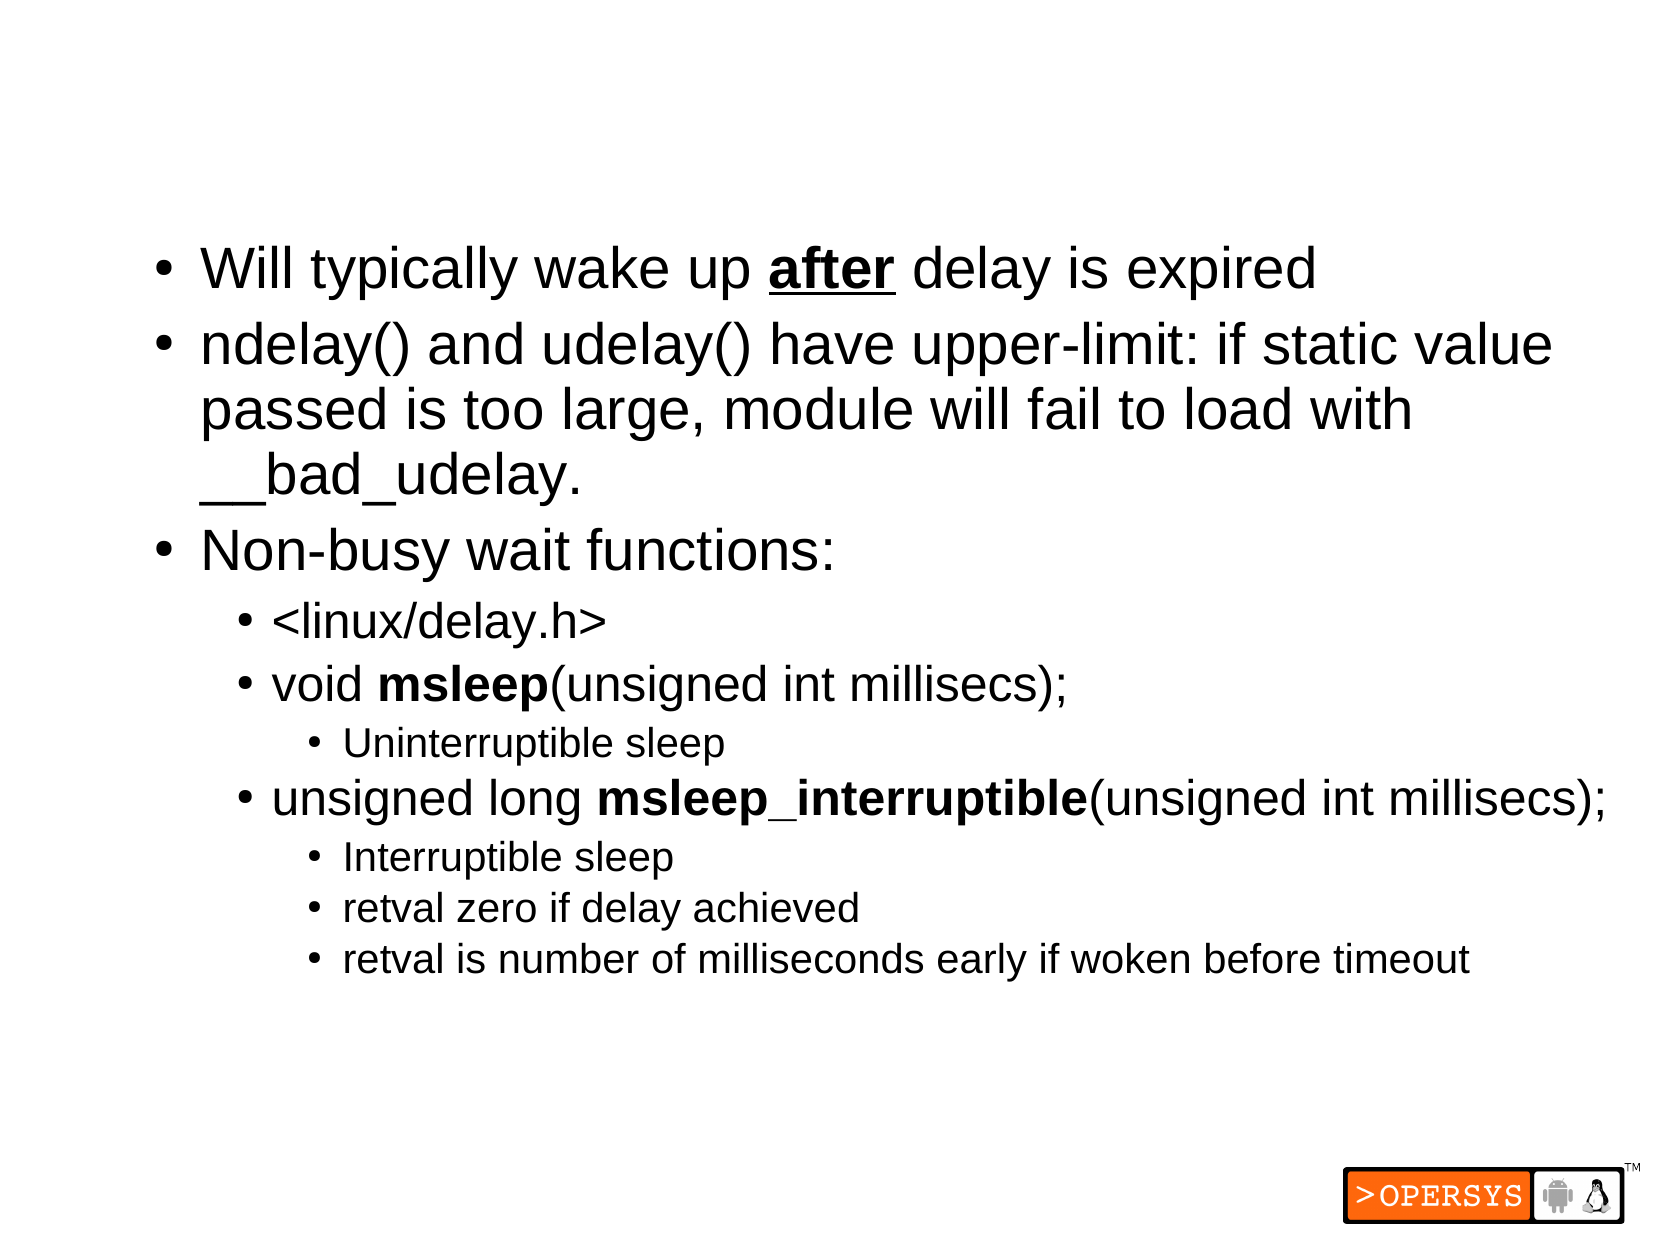

# Will typically wake up after delay is expired
ndelay() and udelay() have upper-limit: if static value passed is too large, module will fail to load with __bad_udelay.
Non-busy wait functions:
<linux/delay.h>
void msleep(unsigned int millisecs);
Uninterruptible sleep
unsigned long msleep_interruptible(unsigned int millisecs);
Interruptible sleep
retval zero if delay achieved
retval is number of milliseconds early if woken before timeout